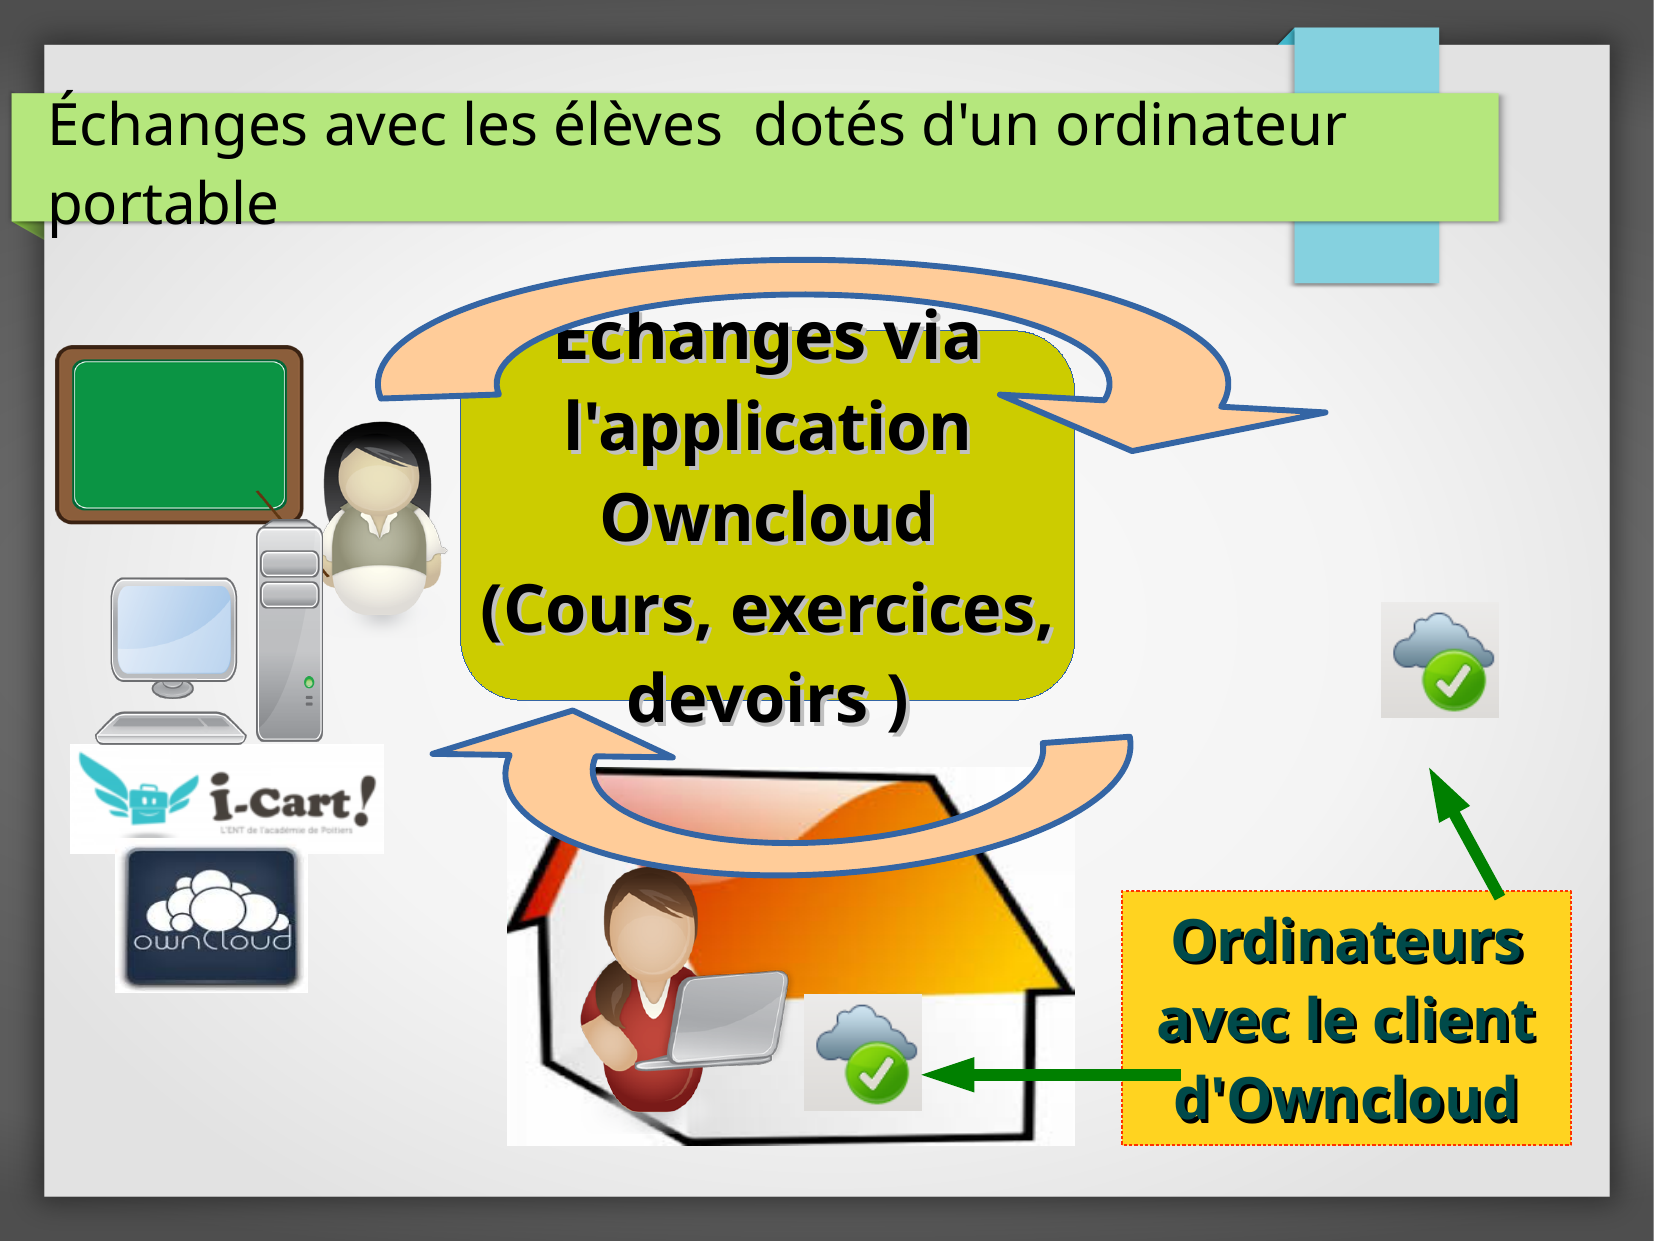

# Échanges avec les élèves dotés d'un ordinateur portable
Échanges via
l'application
Owncloud
(Cours, exercices,
devoirs )
Ordinateurs avec le client d'Owncloud